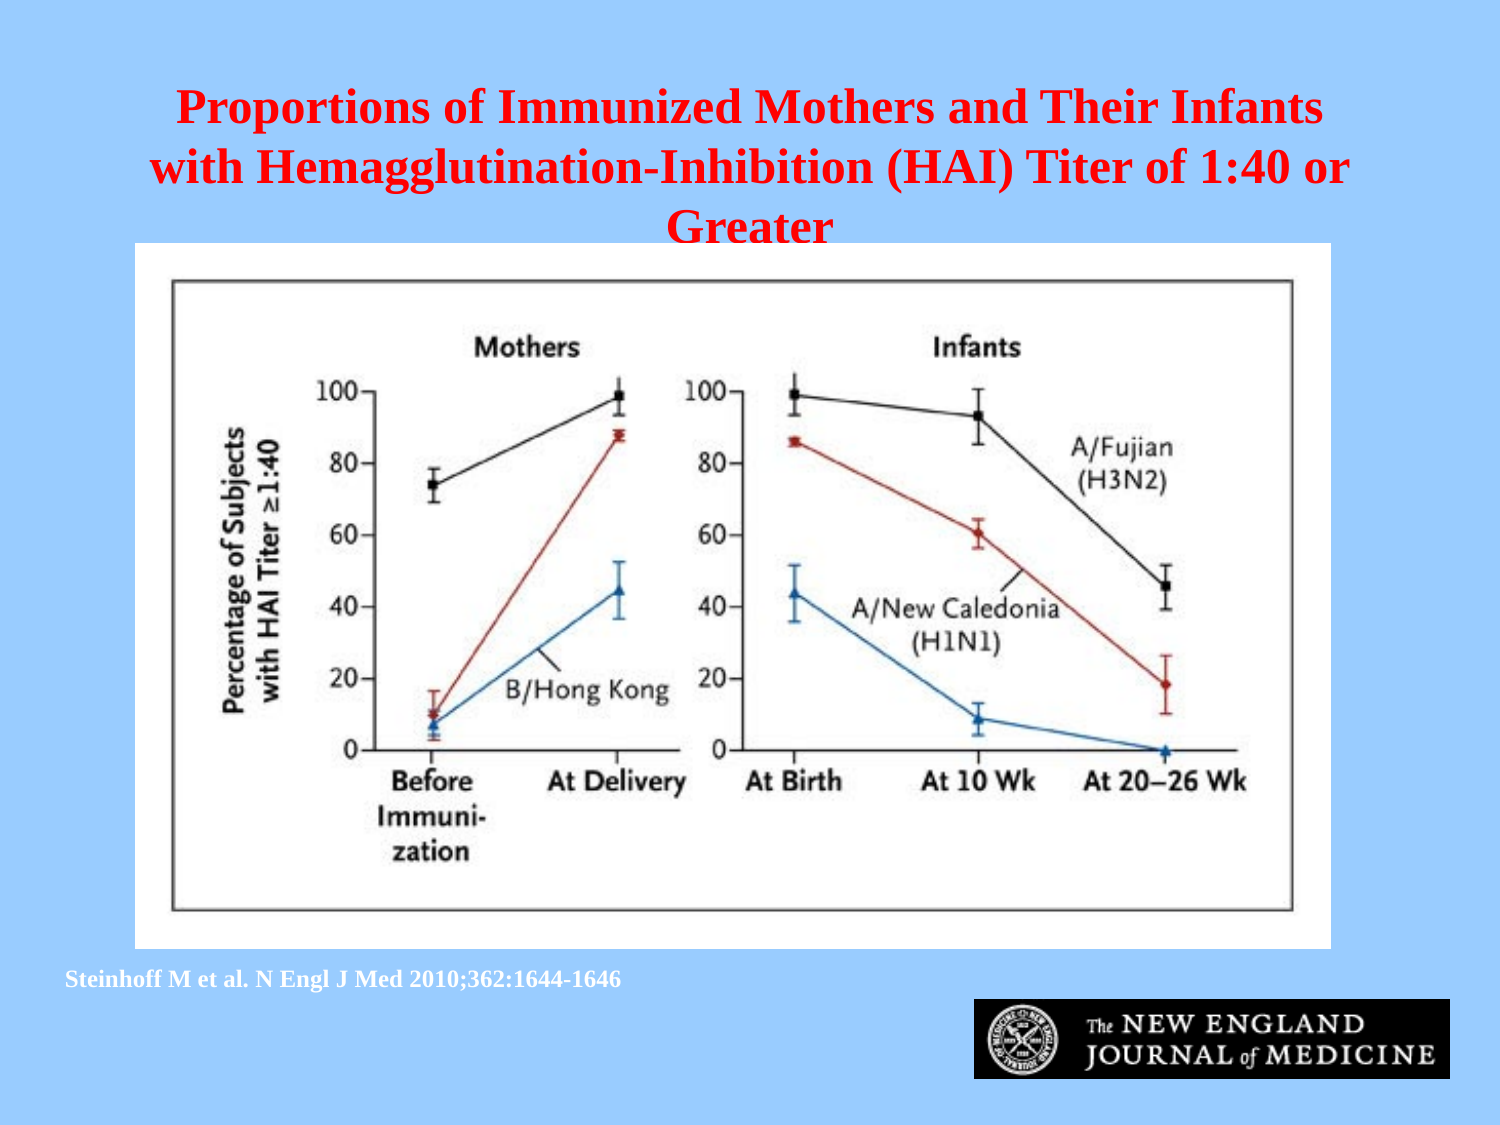

# Proportions of Immunized Mothers and Their Infants with Hemagglutination-Inhibition (HAI) Titer of 1:40 or Greater
Steinhoff M et al. N Engl J Med 2010;362:1644-1646